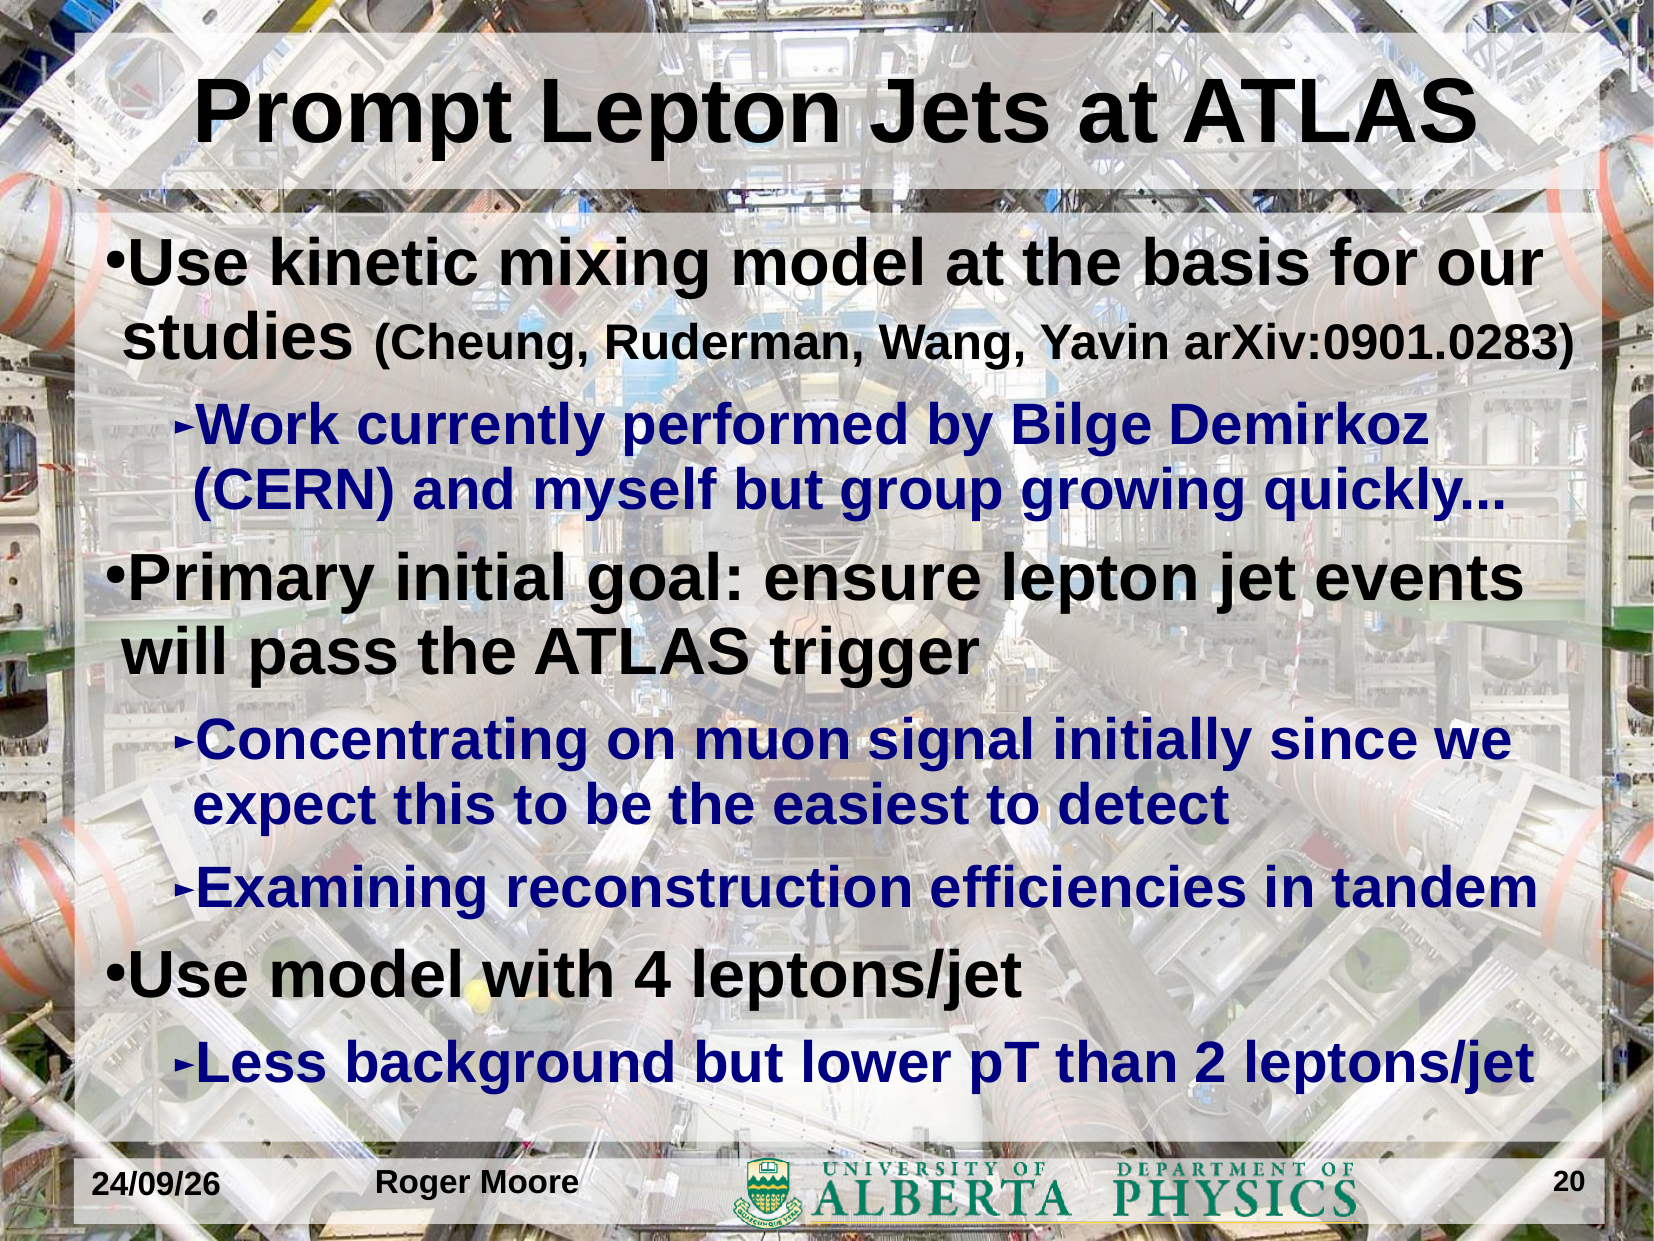

# Prompt Lepton Jets at ATLAS
Use kinetic mixing model at the basis for our studies (Cheung, Ruderman, Wang, Yavin arXiv:0901.0283)
Work currently performed by Bilge Demirkoz (CERN) and myself but group growing quickly...
Primary initial goal: ensure lepton jet events will pass the ATLAS trigger
Concentrating on muon signal initially since we expect this to be the easiest to detect
Examining reconstruction efficiencies in tandem
Use model with 4 leptons/jet
Less background but lower pT than 2 leptons/jet